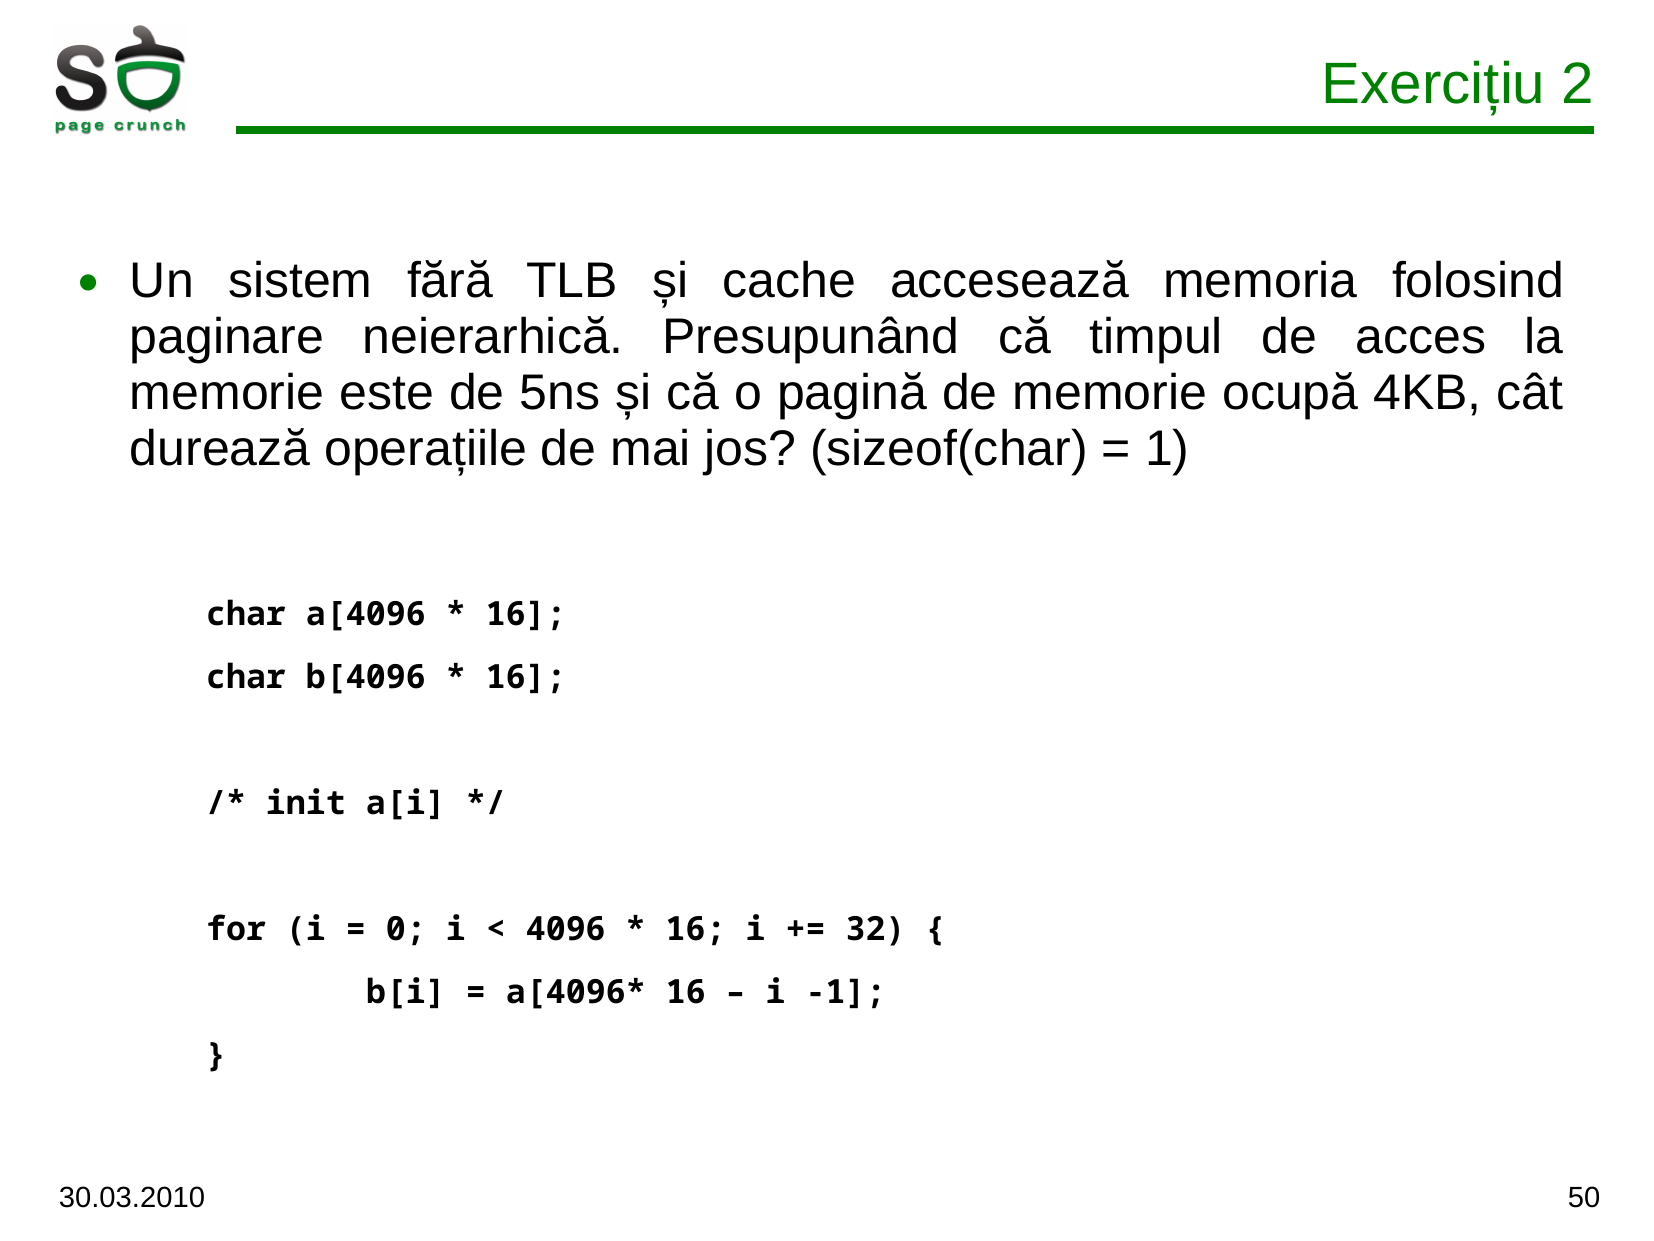

# Exercițiu 2
Un sistem fără TLB și cache accesează memoria folosind paginare neierarhică. Presupunând că timpul de acces la memorie este de 5ns și că o pagină de memorie ocupă 4KB, cât durează operațiile de mai jos? (sizeof(char) = 1)
char a[4096 * 16];
char b[4096 * 16];
/* init a[i] */
for (i = 0; i < 4096 * 16; i += 32) {
 b[i] = a[4096* 16 – i -1];
}
30.03.2010
50